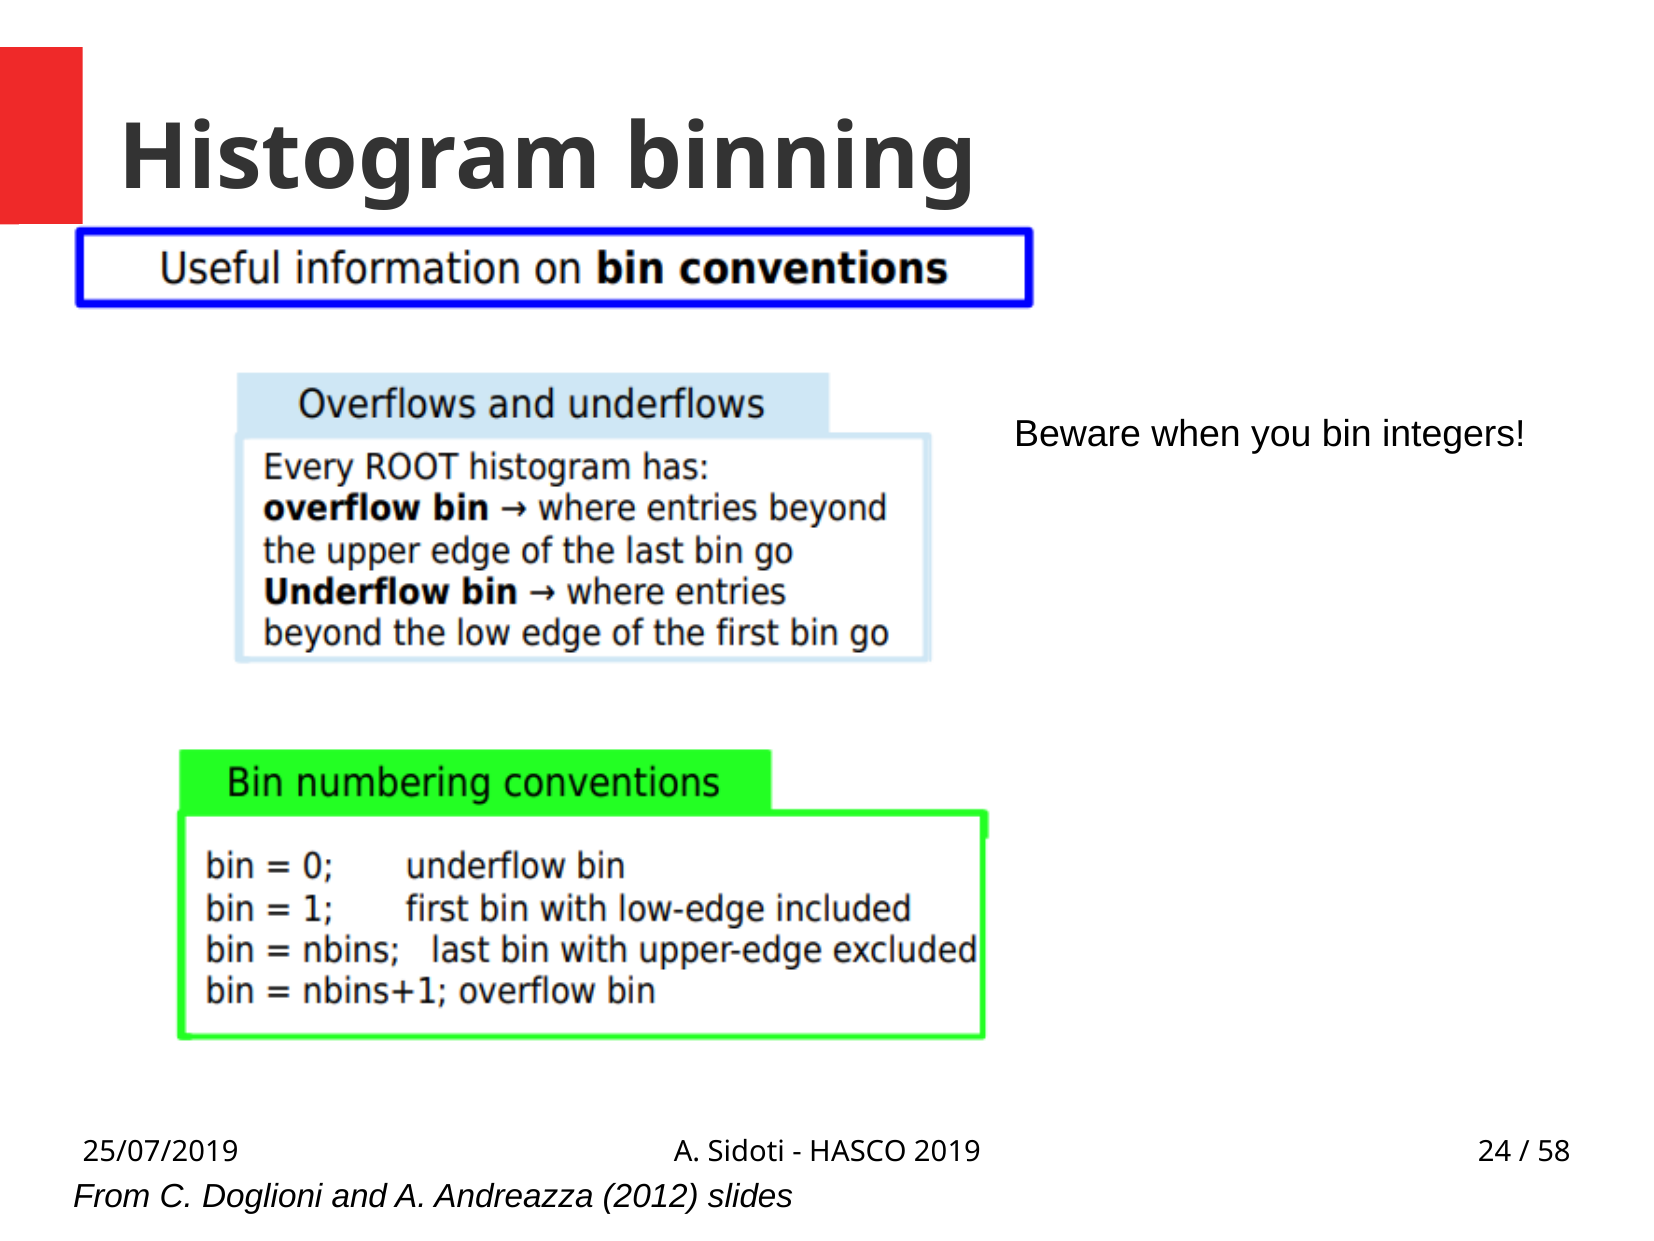

# Histogram binning
Beware when you bin integers!
25/07/2019
A. Sidoti - HASCO 2019
24
From C. Doglioni and A. Andreazza (2012) slides